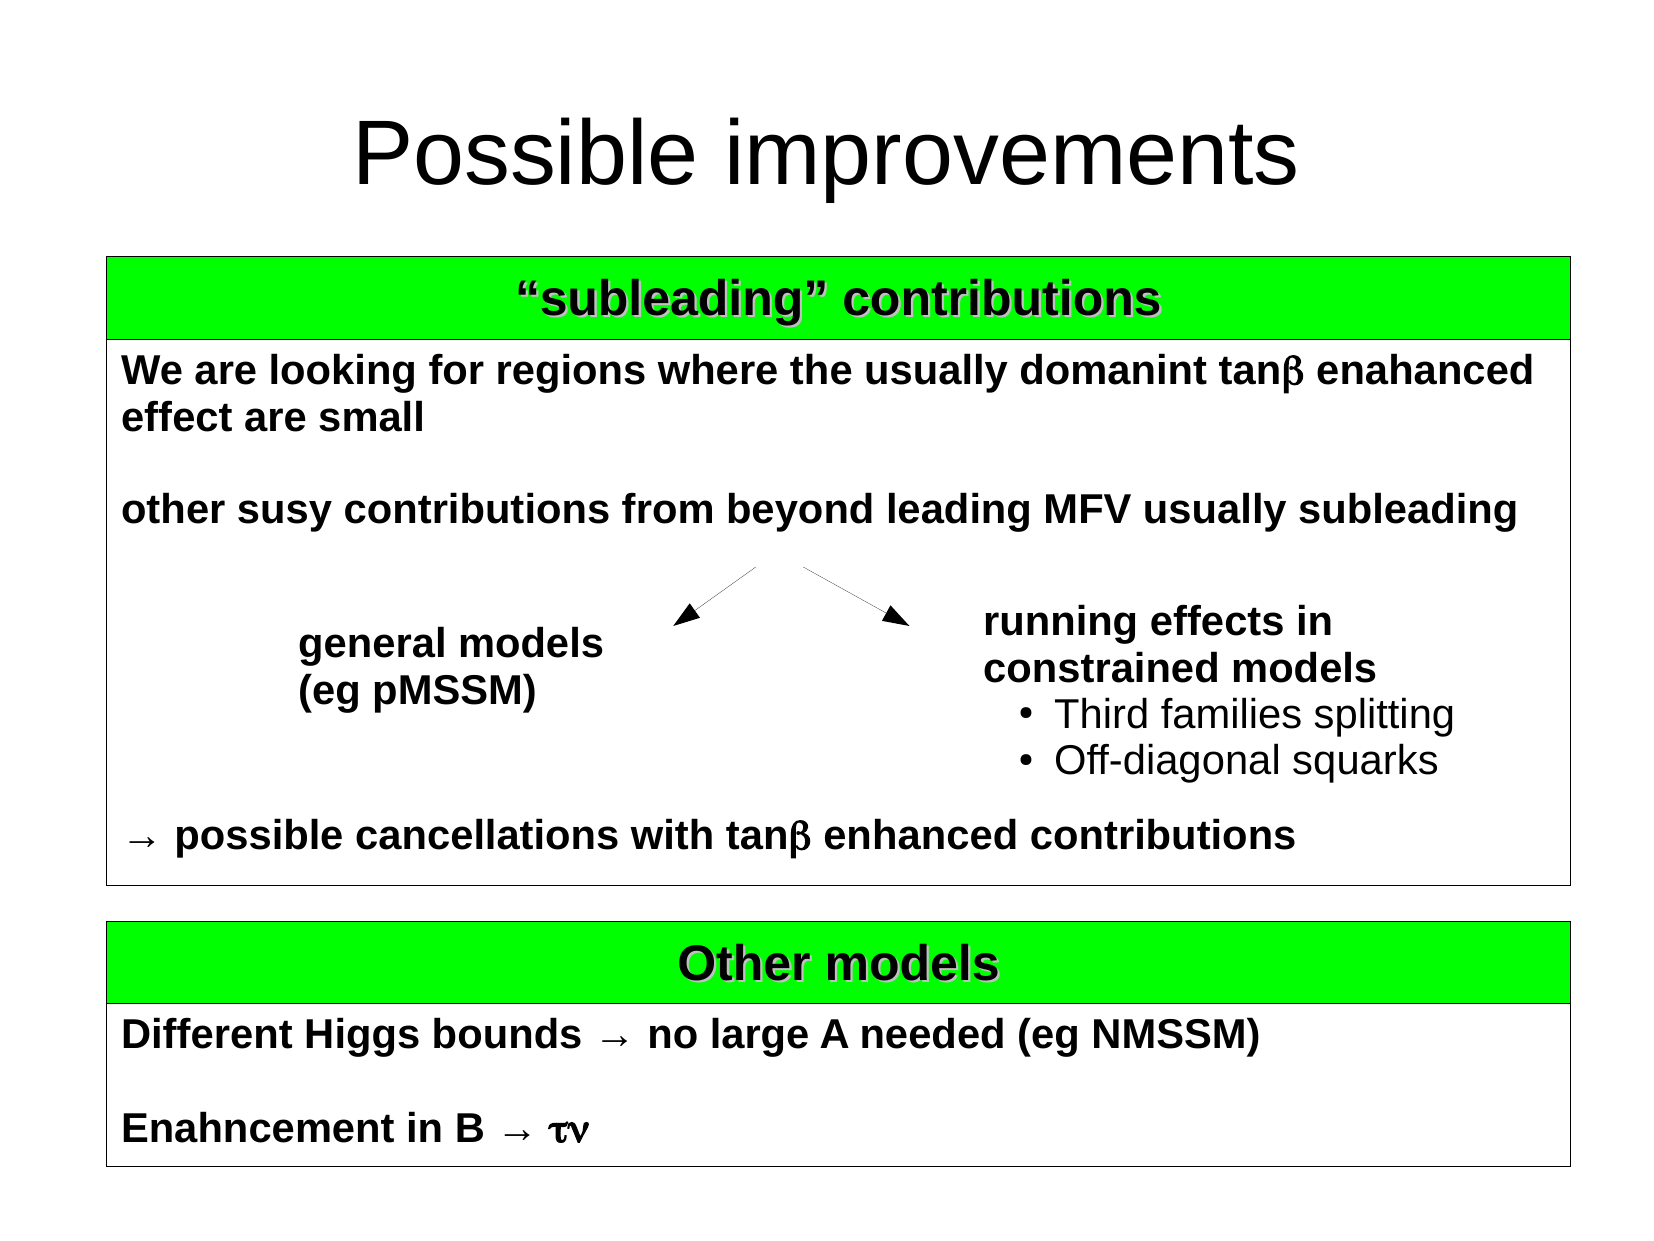

# Possible improvements
“subleading” contributions
We are looking for regions where the usually domanint tanb enahanced effect are small
other susy contributions from beyond leading MFV usually subleading
→ possible cancellations with tanb enhanced contributions
running effects in constrained models
Third families splitting
Off-diagonal squarks
general models (eg pMSSM)
Other models
Different Higgs bounds → no large A needed (eg NMSSM)
Enahncement in B → tn